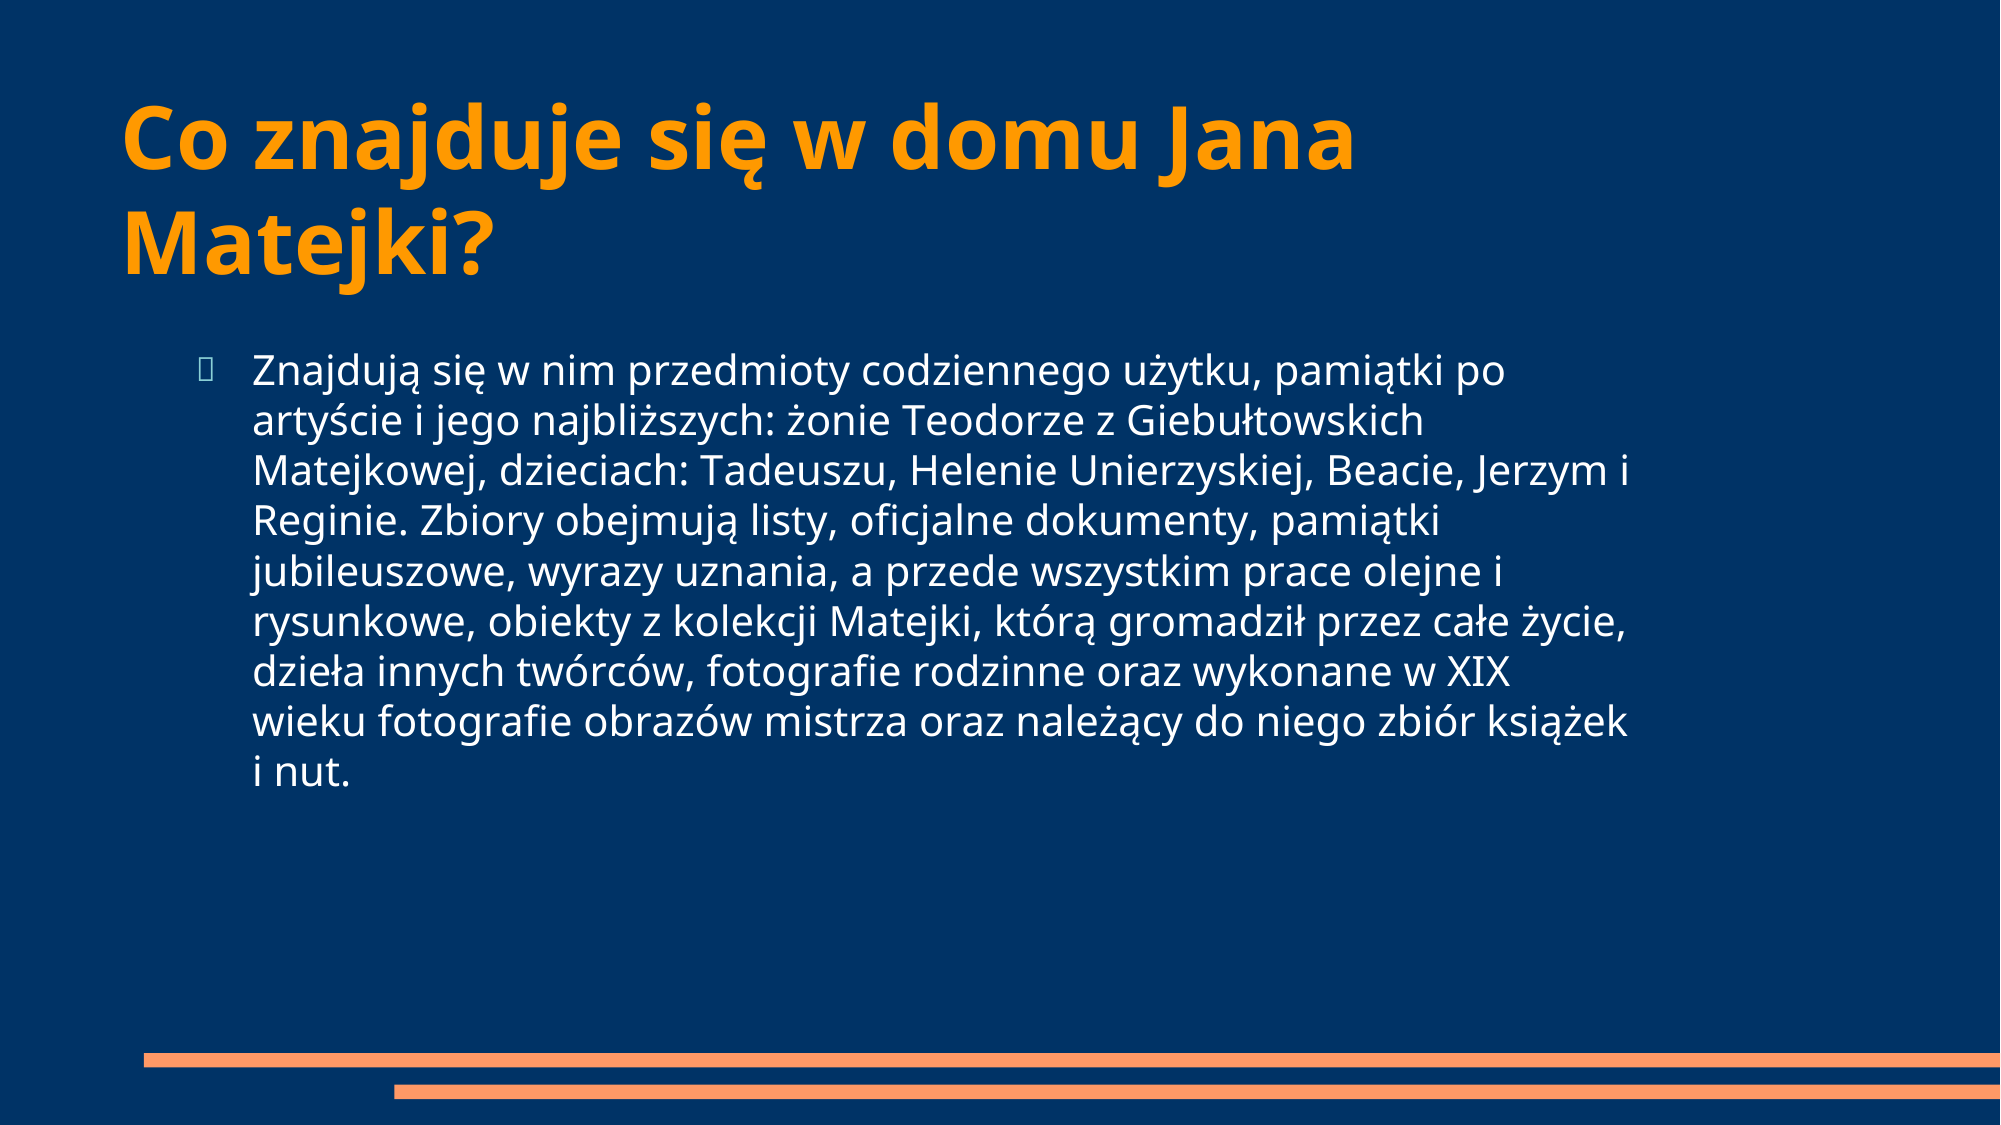

# Co znajduje się w domu Jana Matejki?
Znajdują się w nim przedmioty codziennego użytku, pamiątki po artyście i jego najbliższych: żonie Teodorze z Giebułtowskich Matejkowej, dzieciach: Tadeuszu, Helenie Unierzyskiej, Beacie, Jerzym i Reginie. Zbiory obejmują listy, oficjalne dokumenty, pamiątki jubileuszowe, wyrazy uznania, a przede wszystkim prace olejne i rysunkowe, obiekty z kolekcji Matejki, którą gromadził przez całe życie, dzieła innych twórców, fotografie rodzinne oraz wykonane w XIX wieku fotografie obrazów mistrza oraz należący do niego zbiór książek i nut.